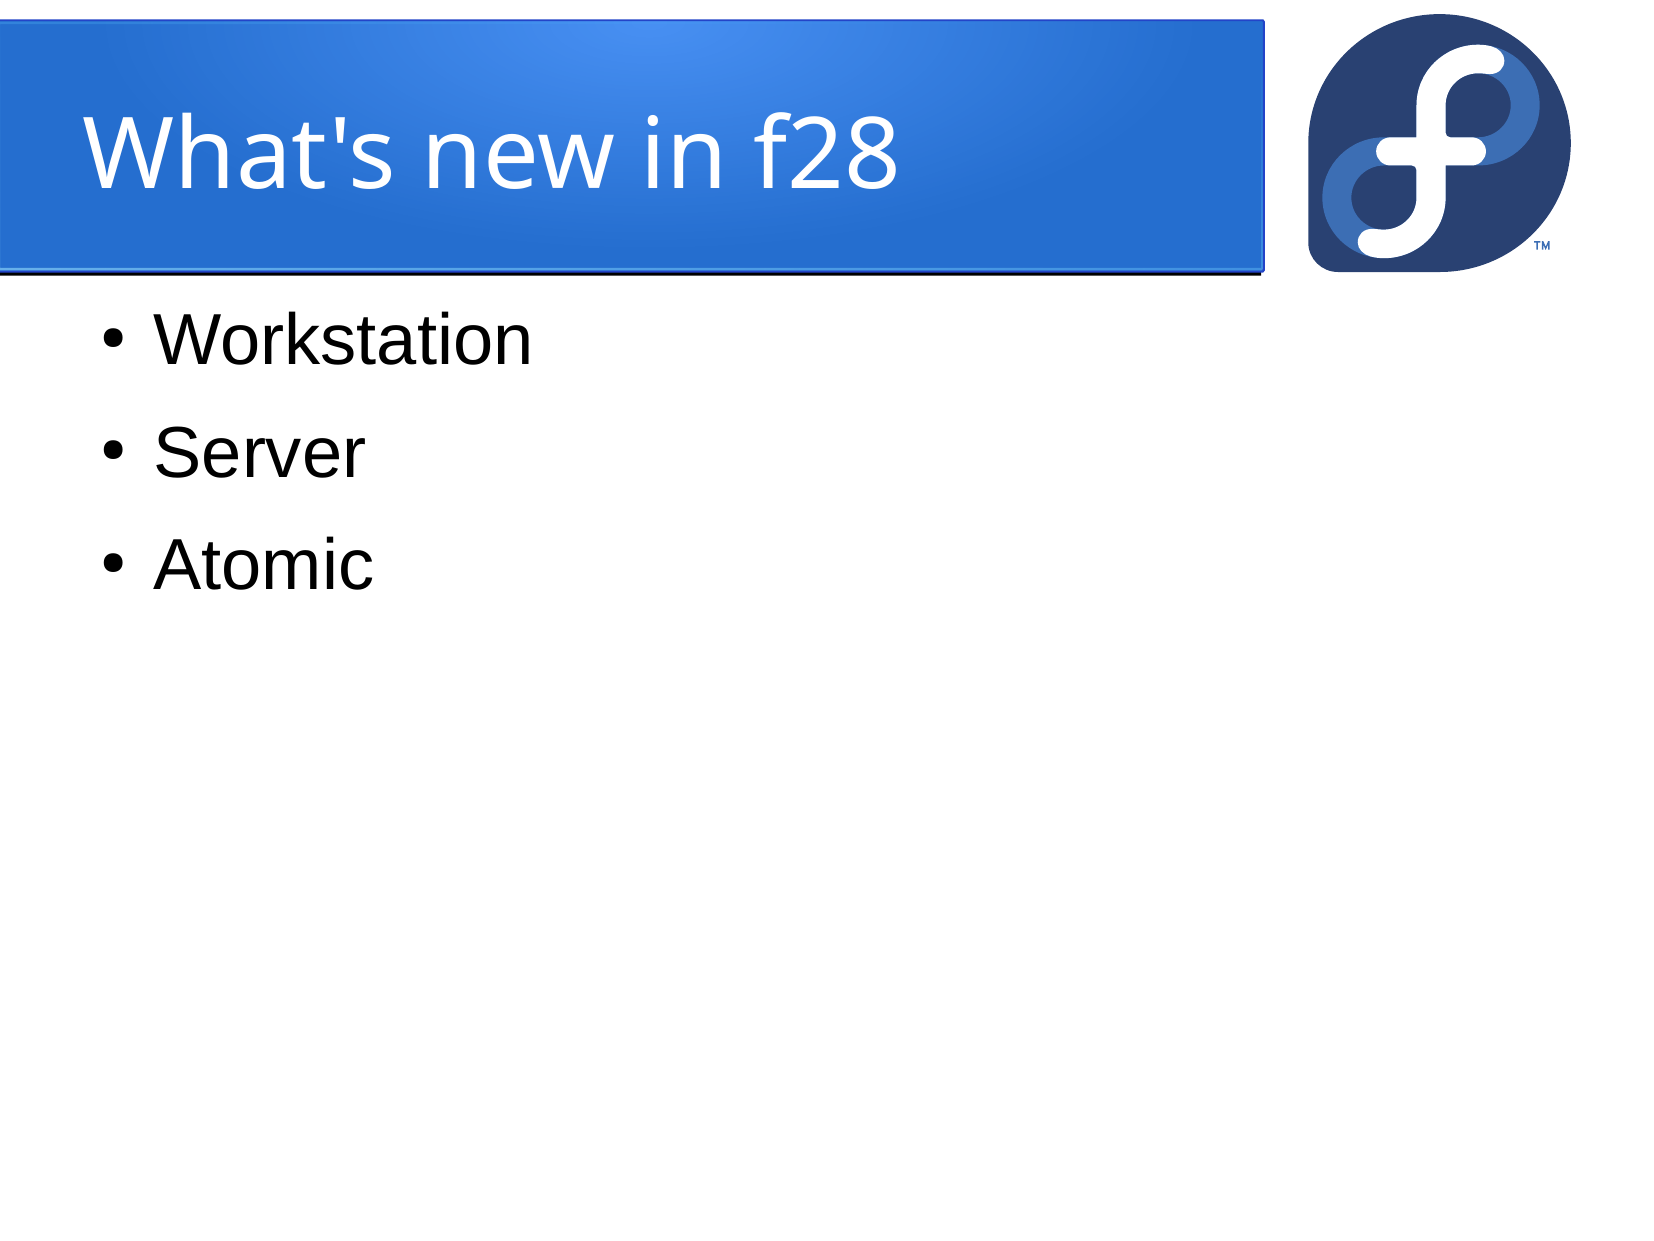

# What's new in f28
Workstation
Server
Atomic